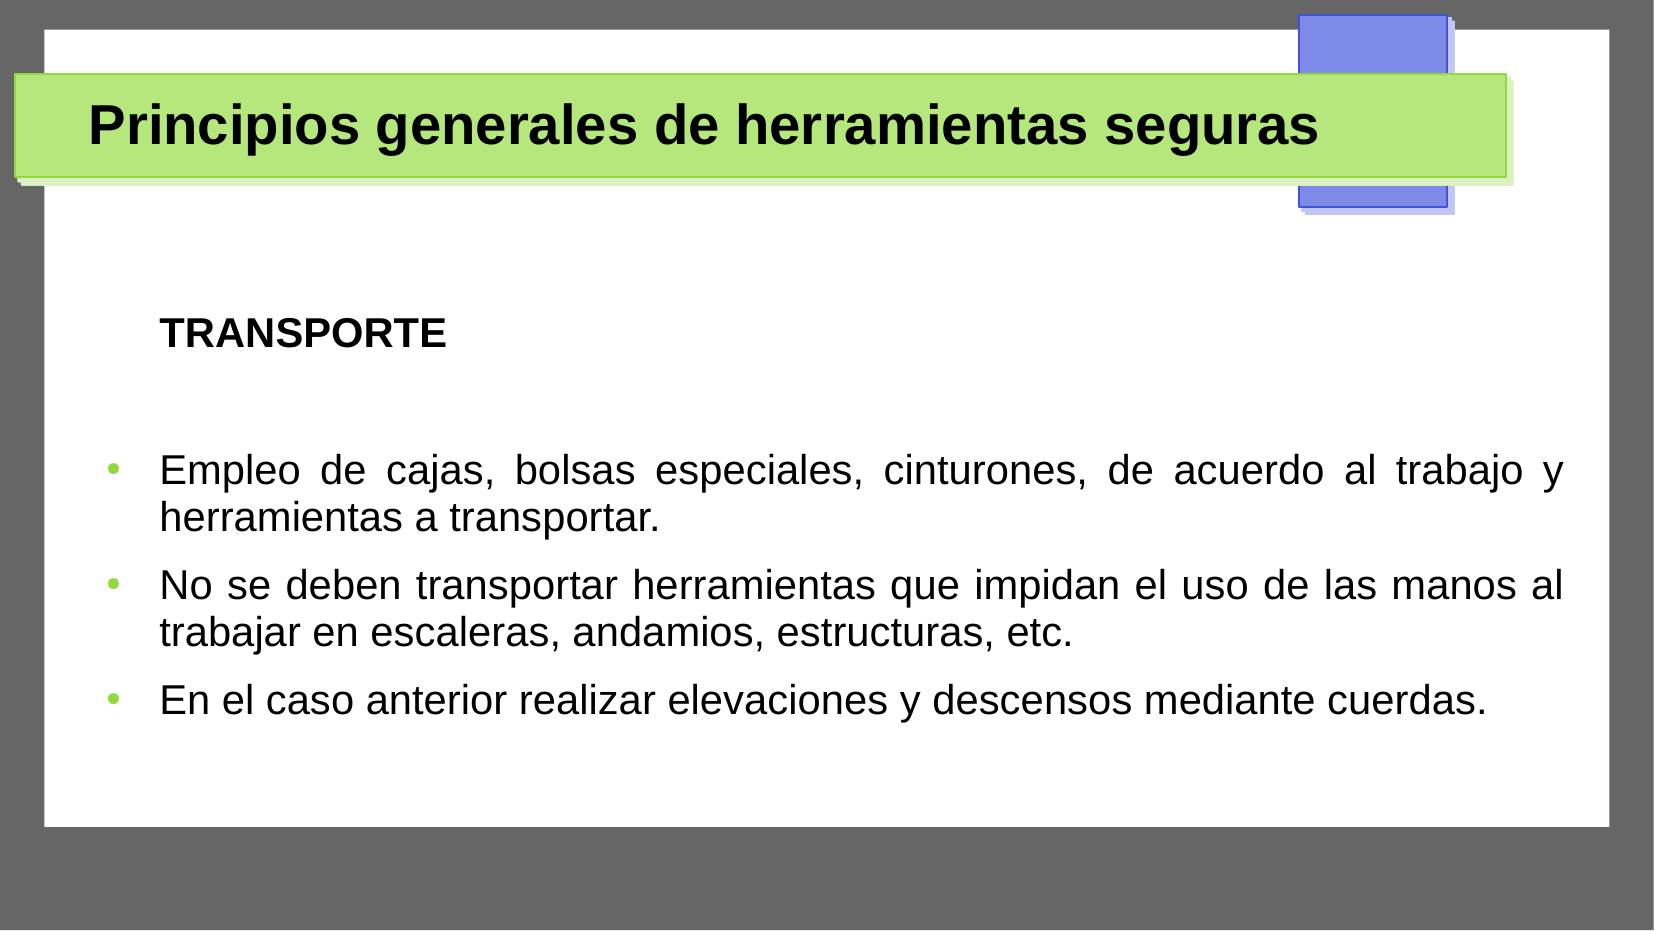

# Principios generales de herramientas seguras
TRANSPORTE
Empleo de cajas, bolsas especiales, cinturones, de acuerdo al trabajo y herramientas a transportar.
No se deben transportar herramientas que impidan el uso de las manos al trabajar en escaleras, andamios, estructuras, etc.
En el caso anterior realizar elevaciones y descensos mediante cuerdas.